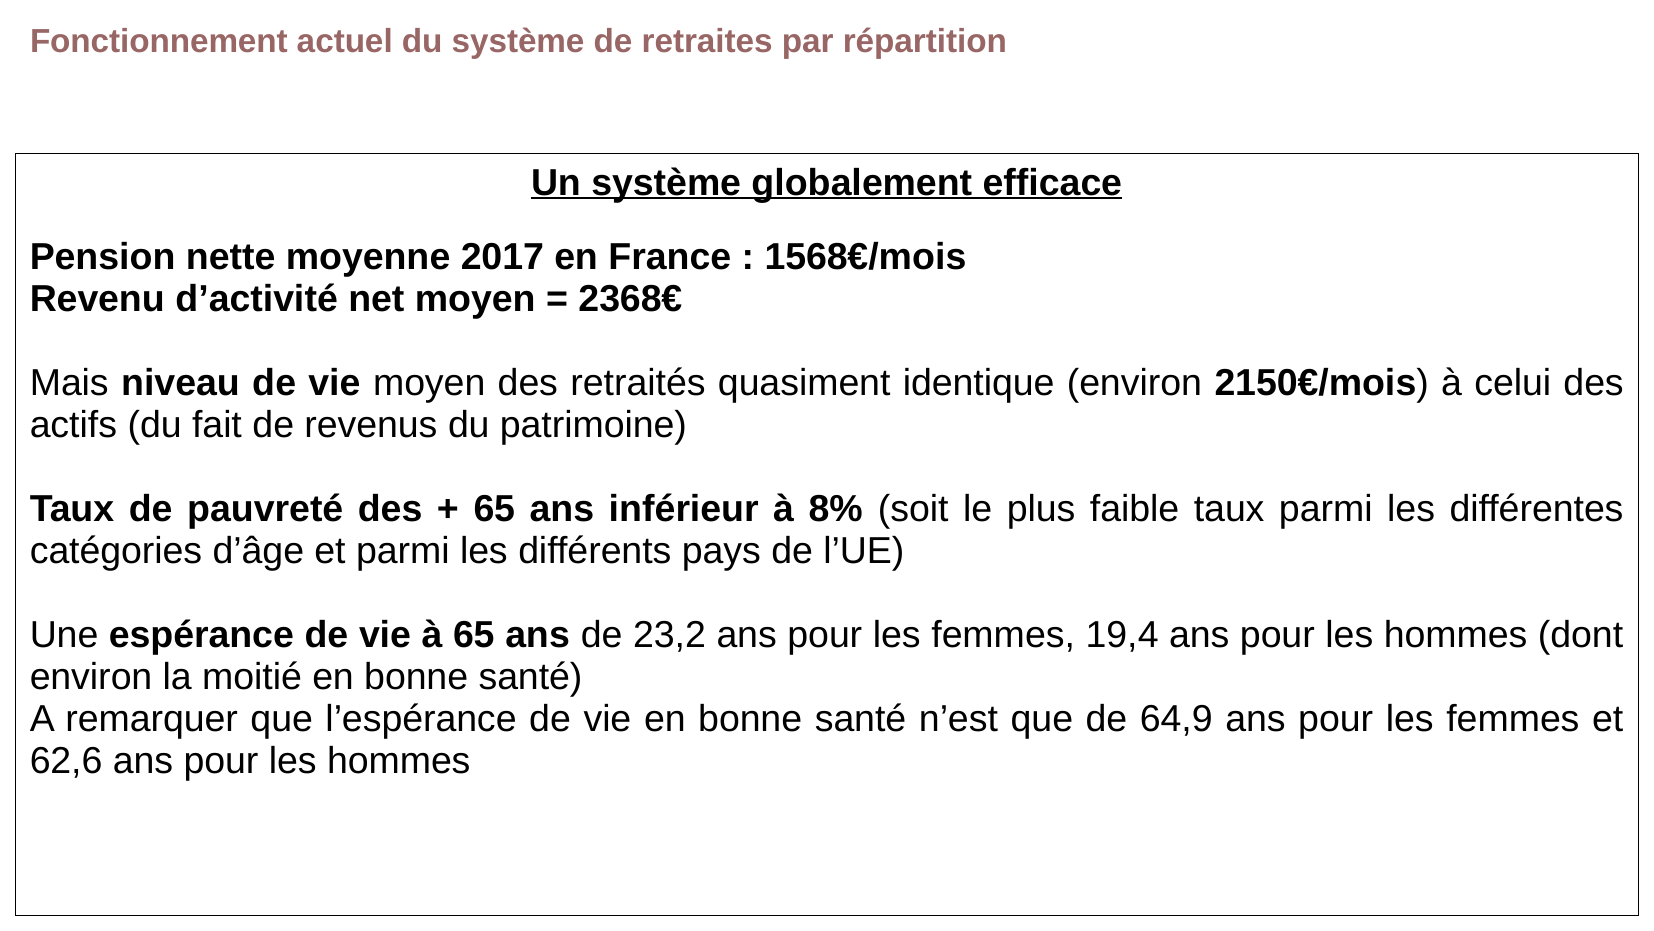

# Fonctionnement actuel du système de retraites par répartition
Un système globalement efficace
Pension nette moyenne 2017 en France : 1568€/mois
Revenu d’activité net moyen = 2368€
Mais niveau de vie moyen des retraités quasiment identique (environ 2150€/mois) à celui des actifs (du fait de revenus du patrimoine)
Taux de pauvreté des + 65 ans inférieur à 8% (soit le plus faible taux parmi les différentes catégories d’âge et parmi les différents pays de l’UE)
Une espérance de vie à 65 ans de 23,2 ans pour les femmes, 19,4 ans pour les hommes (dont environ la moitié en bonne santé)
A remarquer que l’espérance de vie en bonne santé n’est que de 64,9 ans pour les femmes et 62,6 ans pour les hommes